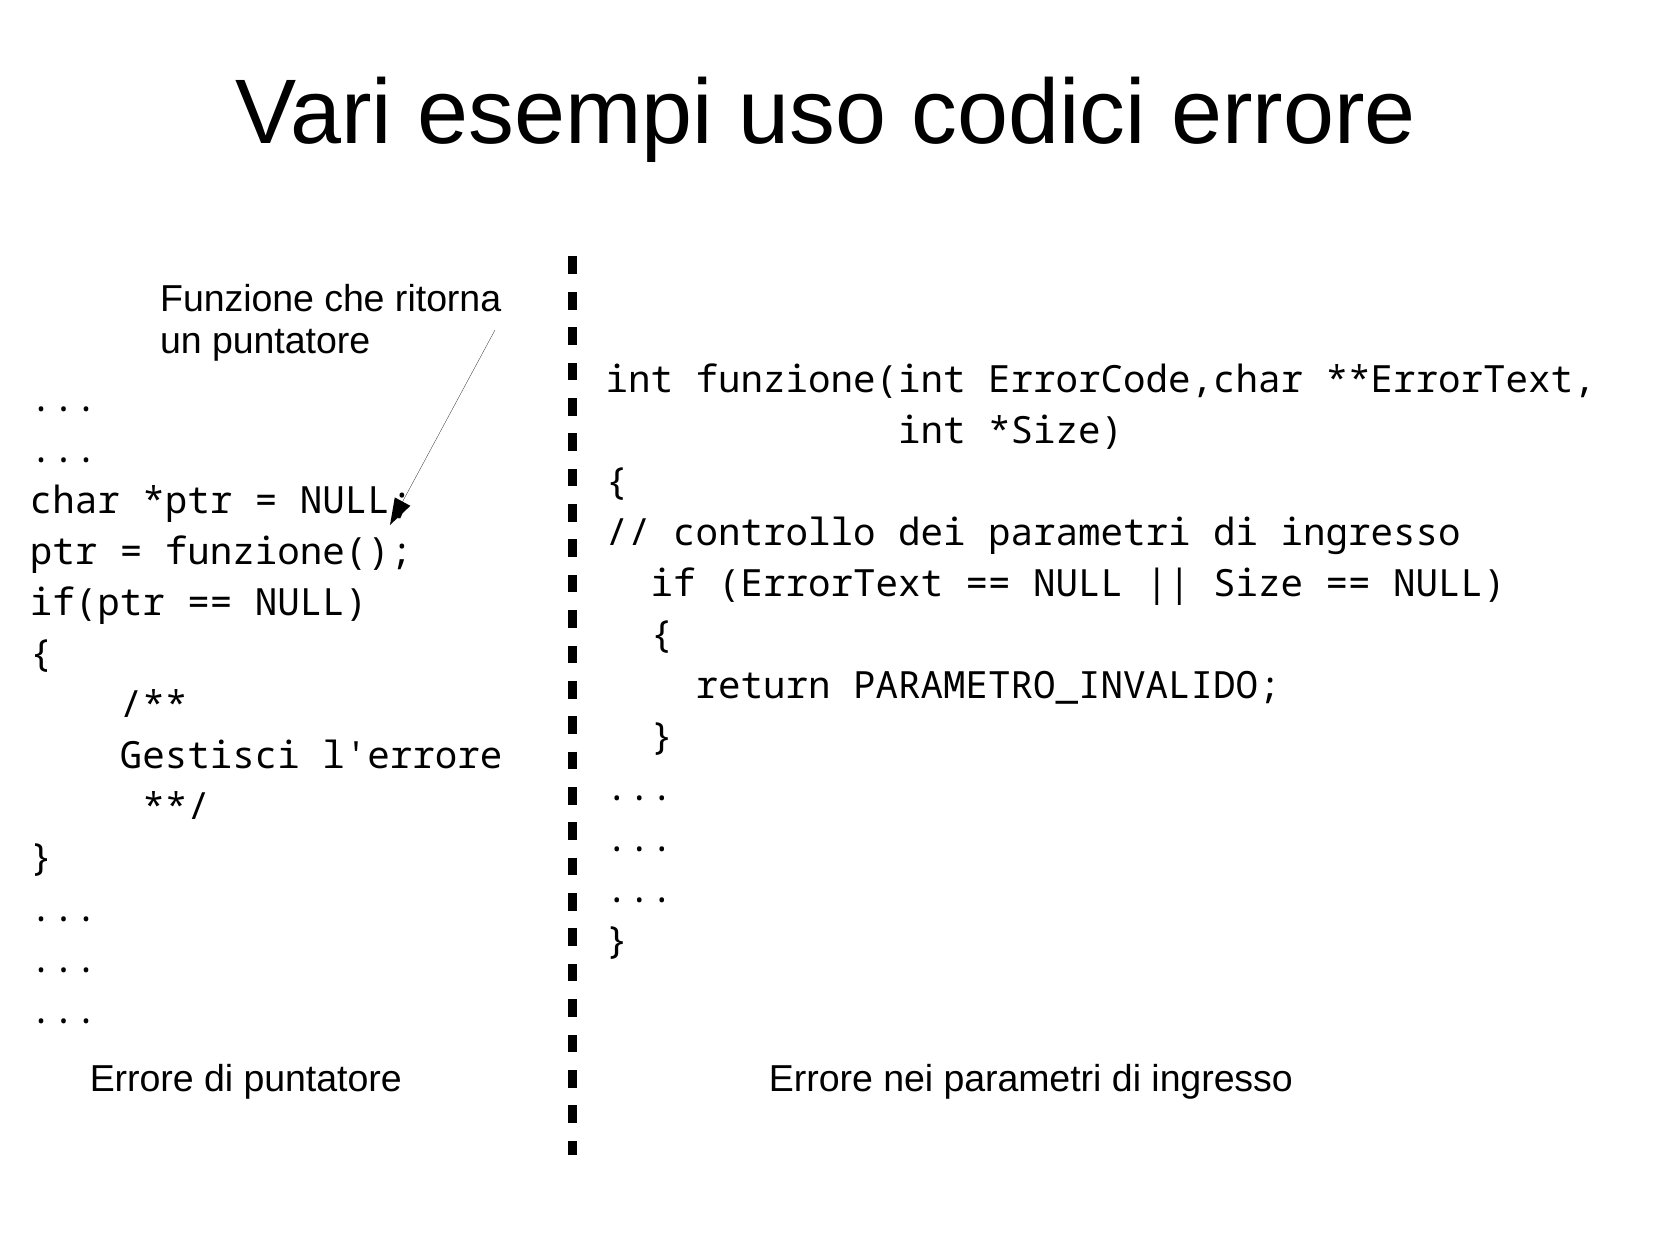

# Vari esempi uso codici errore
Funzione che ritorna
un puntatore
int funzione(int ErrorCode,char **ErrorText,
 int *Size)
{
// controllo dei parametri di ingresso
 if (ErrorText == NULL || Size == NULL)
 {
 return PARAMETRO_INVALIDO;
 }
...
...
...
}
...
...
char *ptr = NULL;
ptr = funzione();
if(ptr == NULL)
{
 /**
 Gestisci l'errore
 **/
}
...
...
...
Errore di puntatore
Errore nei parametri di ingresso